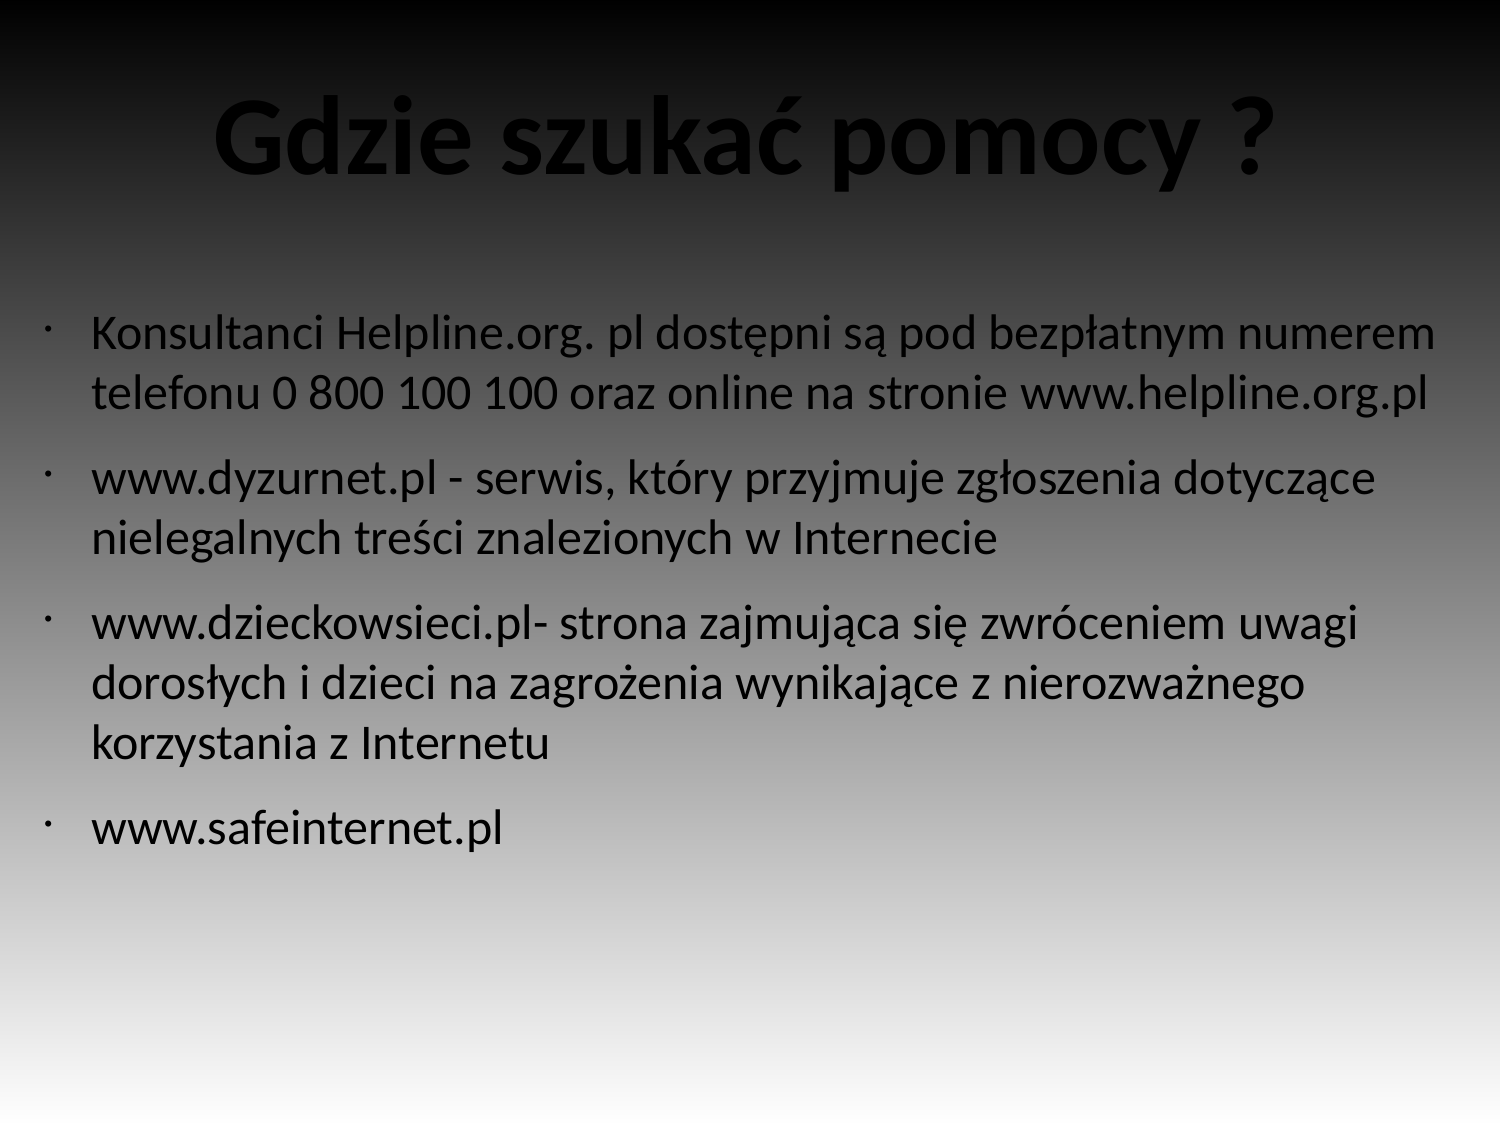

Gdzie szukać pomocy ?
Konsultanci Helpline.org. pl dostępni są pod bezpłatnym numerem telefonu 0 800 100 100 oraz online na stronie www.helpline.org.pl
www.dyzurnet.pl - serwis, który przyjmuje zgłoszenia dotyczące nielegalnych treści znalezionych w Internecie
www.dzieckowsieci.pl- strona zajmująca się zwróceniem uwagi dorosłych i dzieci na zagrożenia wynikające z nierozważnego korzystania z Internetu
www.safeinternet.pl